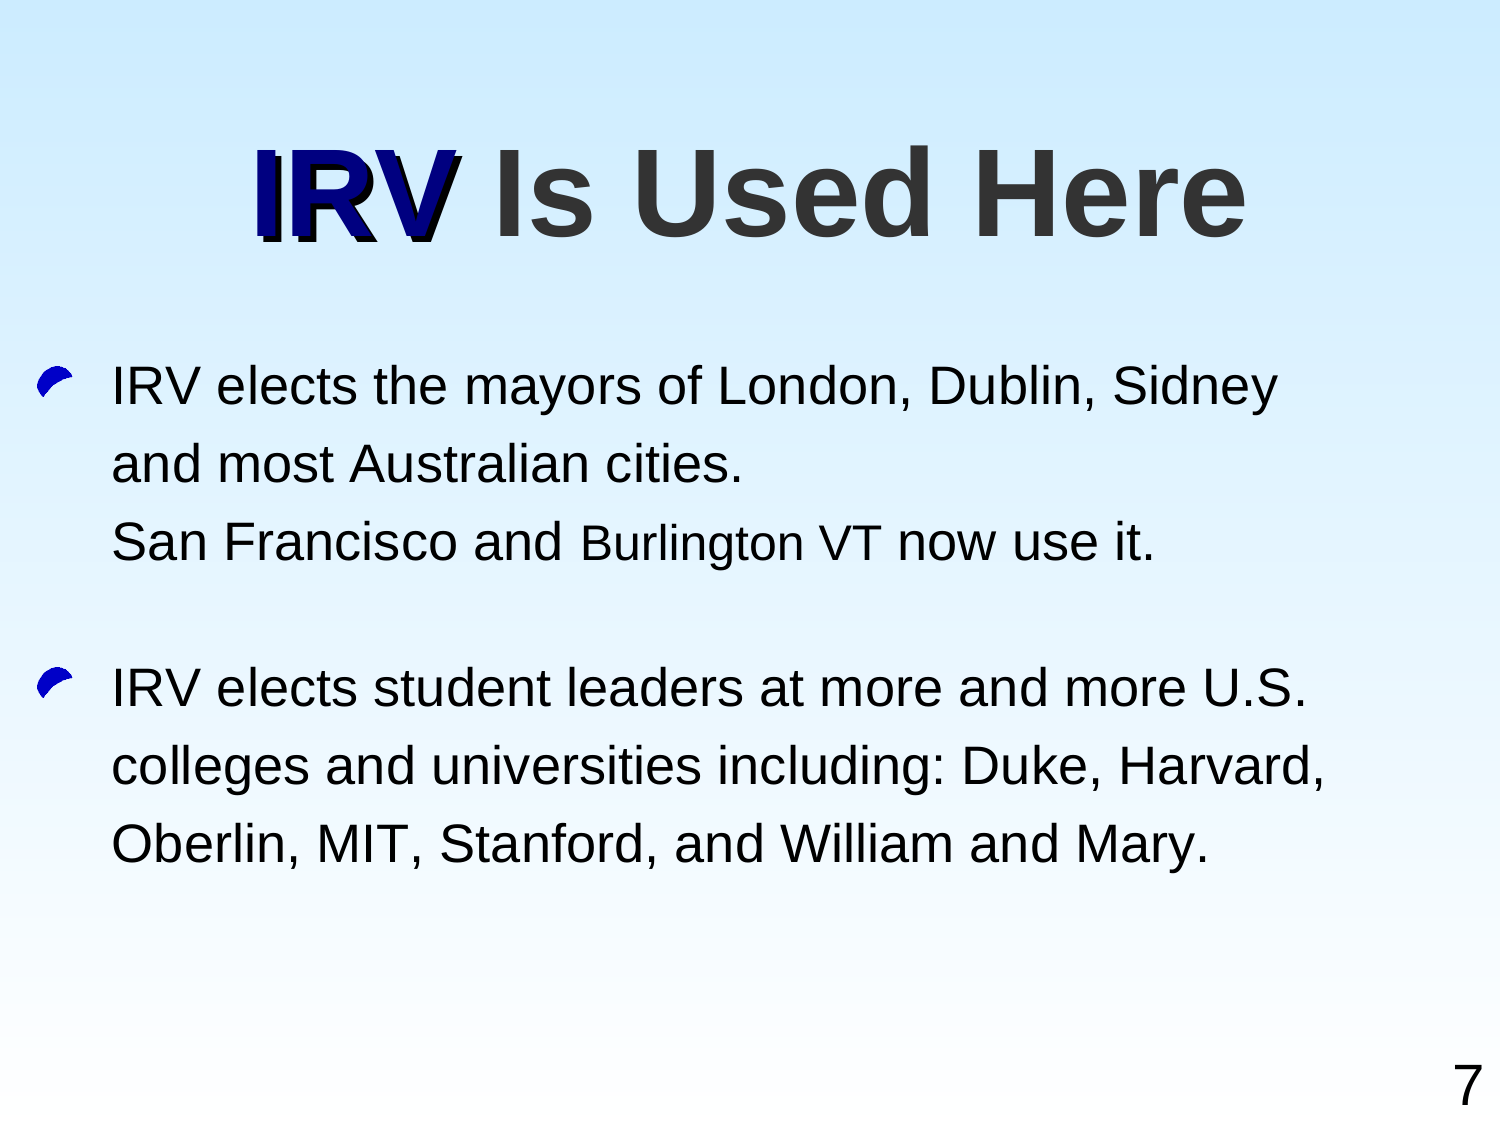

# IRV Is Used Here
IRV elects the mayors of London, Dublin, Sidney
and most Australian cities.
San Francisco and Burlington VT now use it.
IRV elects student leaders at more and more U.S.
colleges and universities including: Duke, Harvard,
Oberlin, MIT, Stanford, and William and Mary.